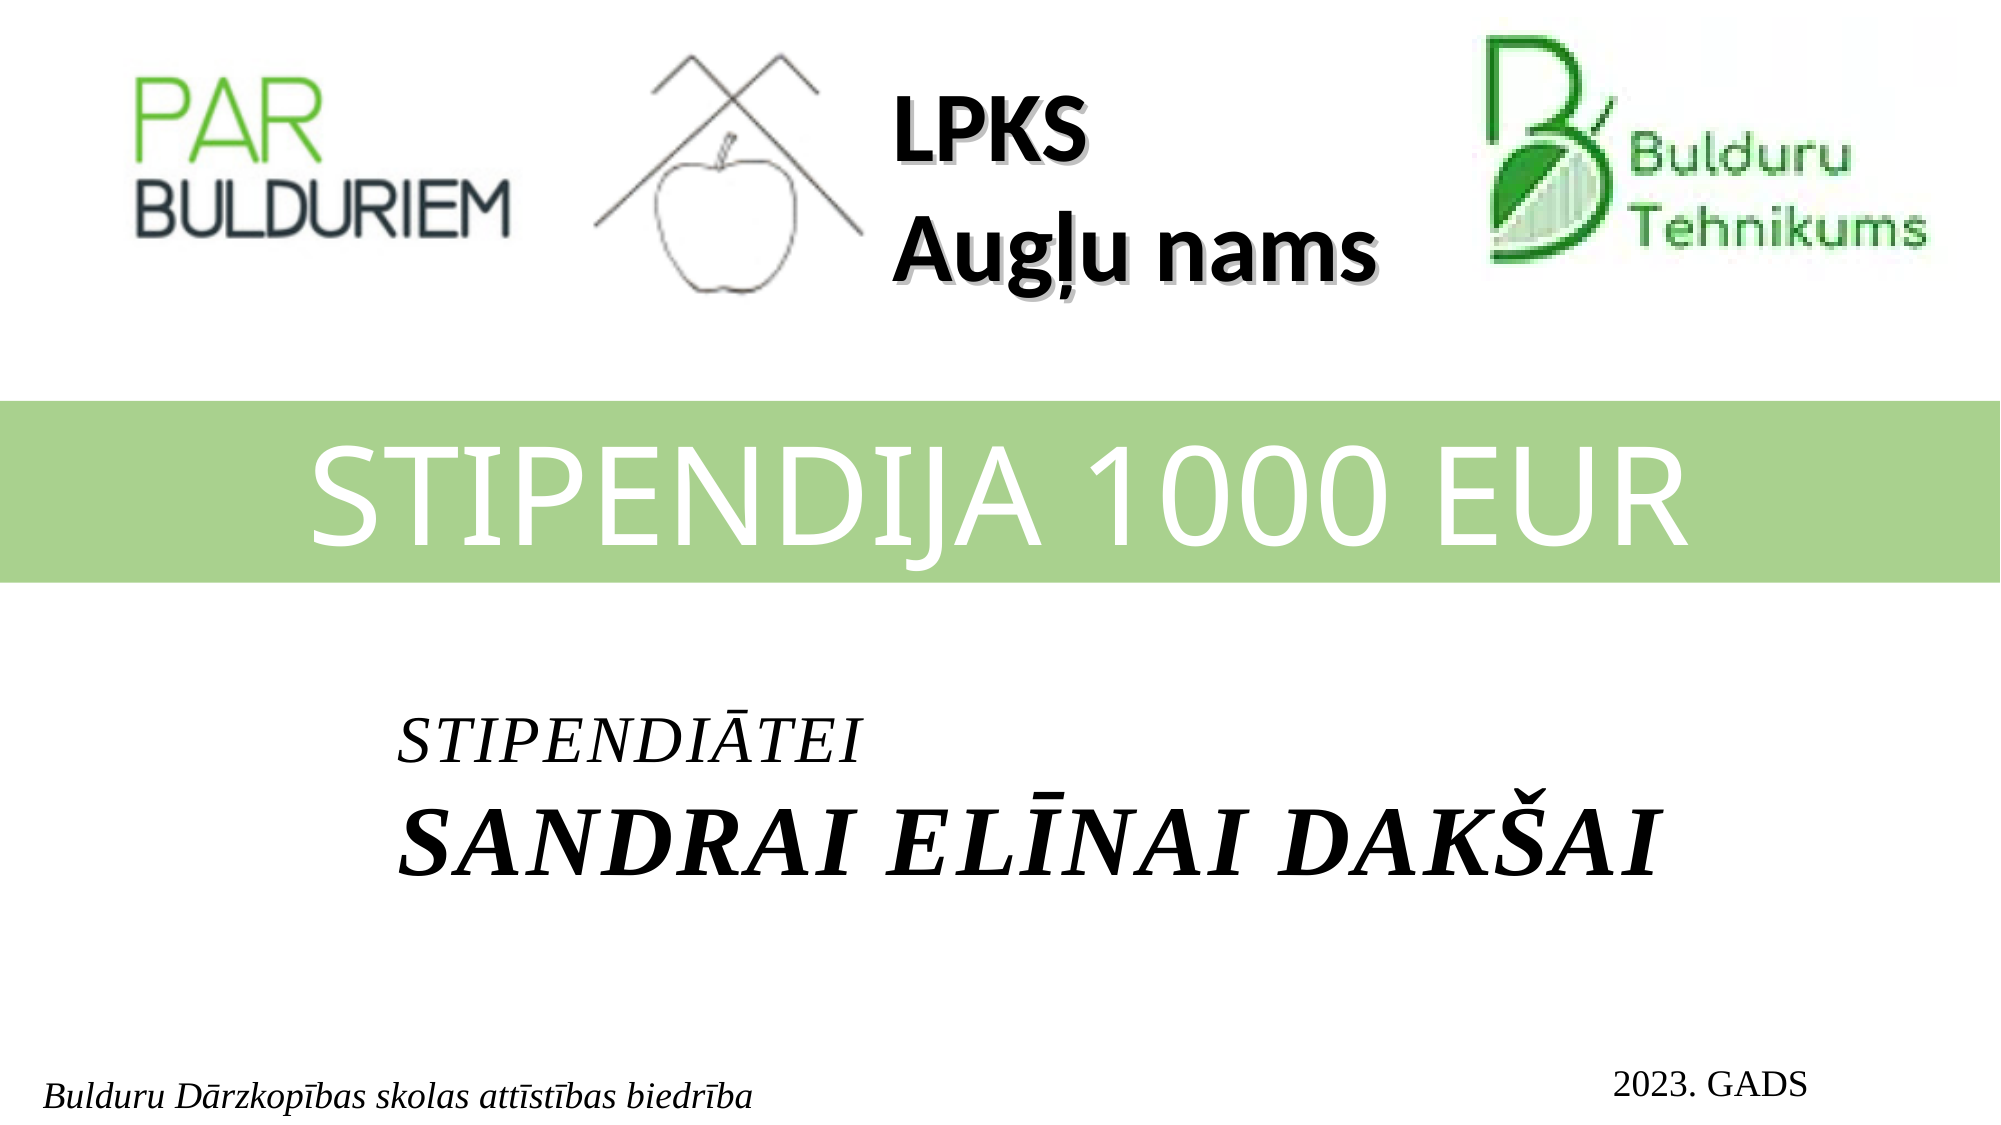

LPKS
Augļu nams
STIPENDIJA 1000 EUR
STIPENDIĀTEI
SandraI ElīnaI DakšaI
2023. GADS
Bulduru Dārzkopības skolas attīstības biedrība